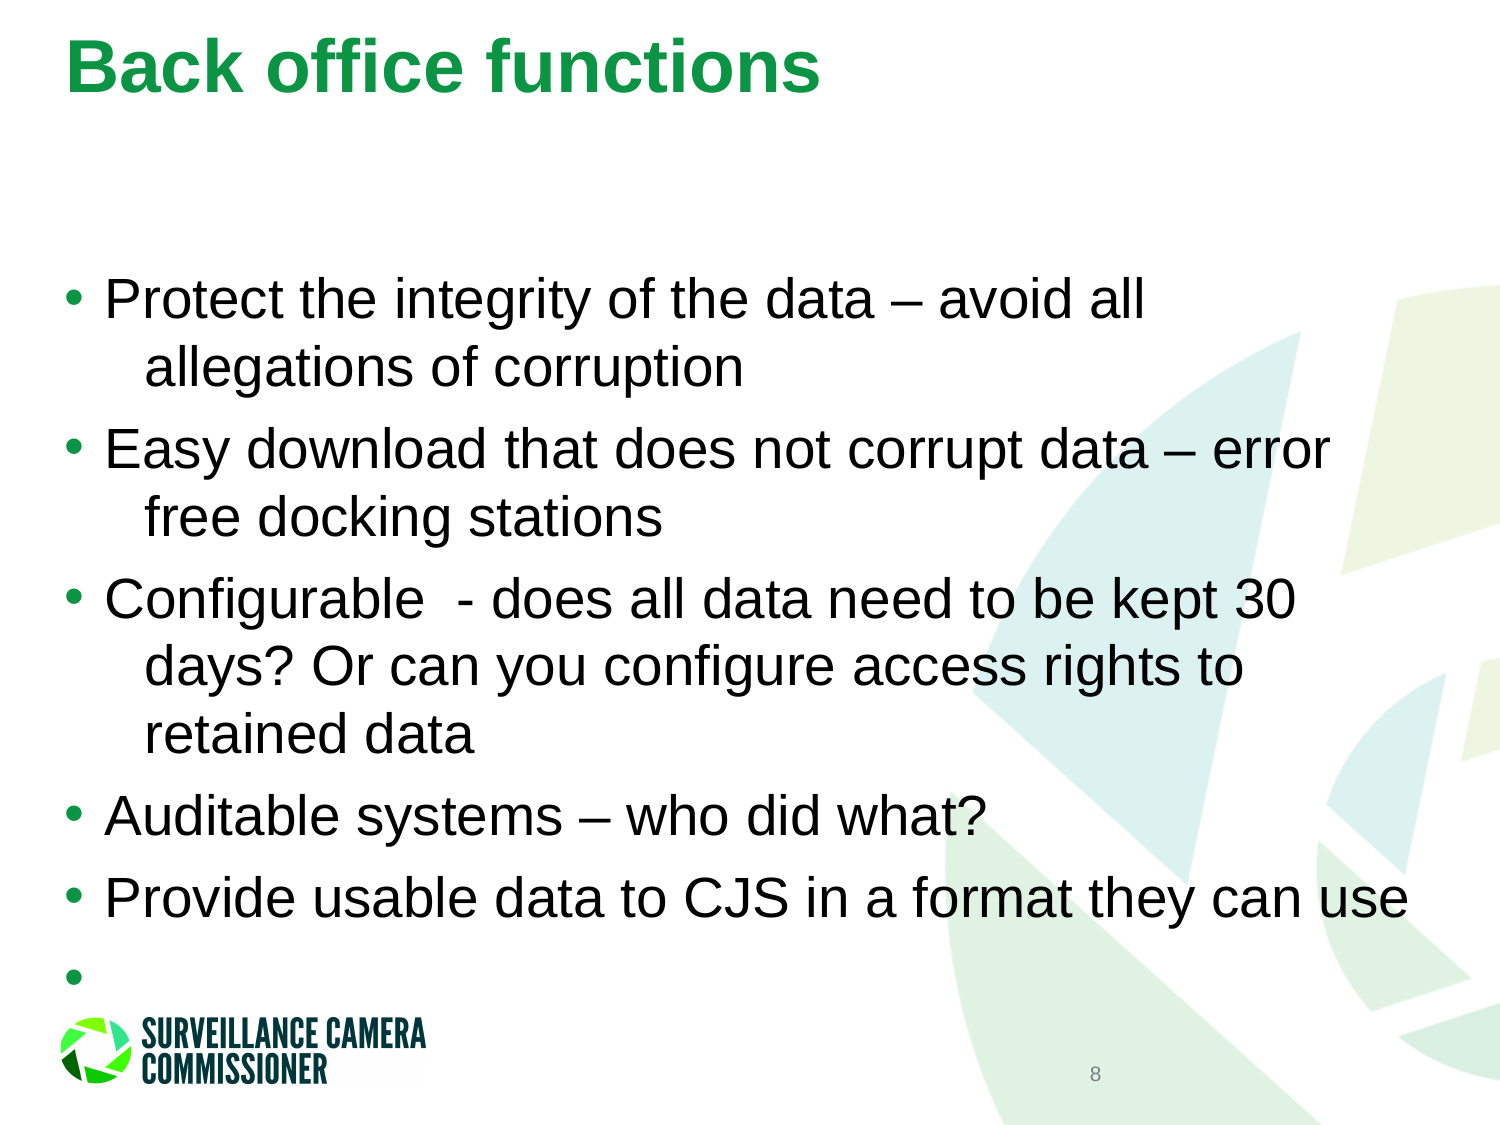

# Back office functions
Protect the integrity of the data – avoid all allegations of corruption
Easy download that does not corrupt data – error free docking stations
Configurable - does all data need to be kept 30 days? Or can you configure access rights to retained data
Auditable systems – who did what?
Provide usable data to CJS in a format they can use